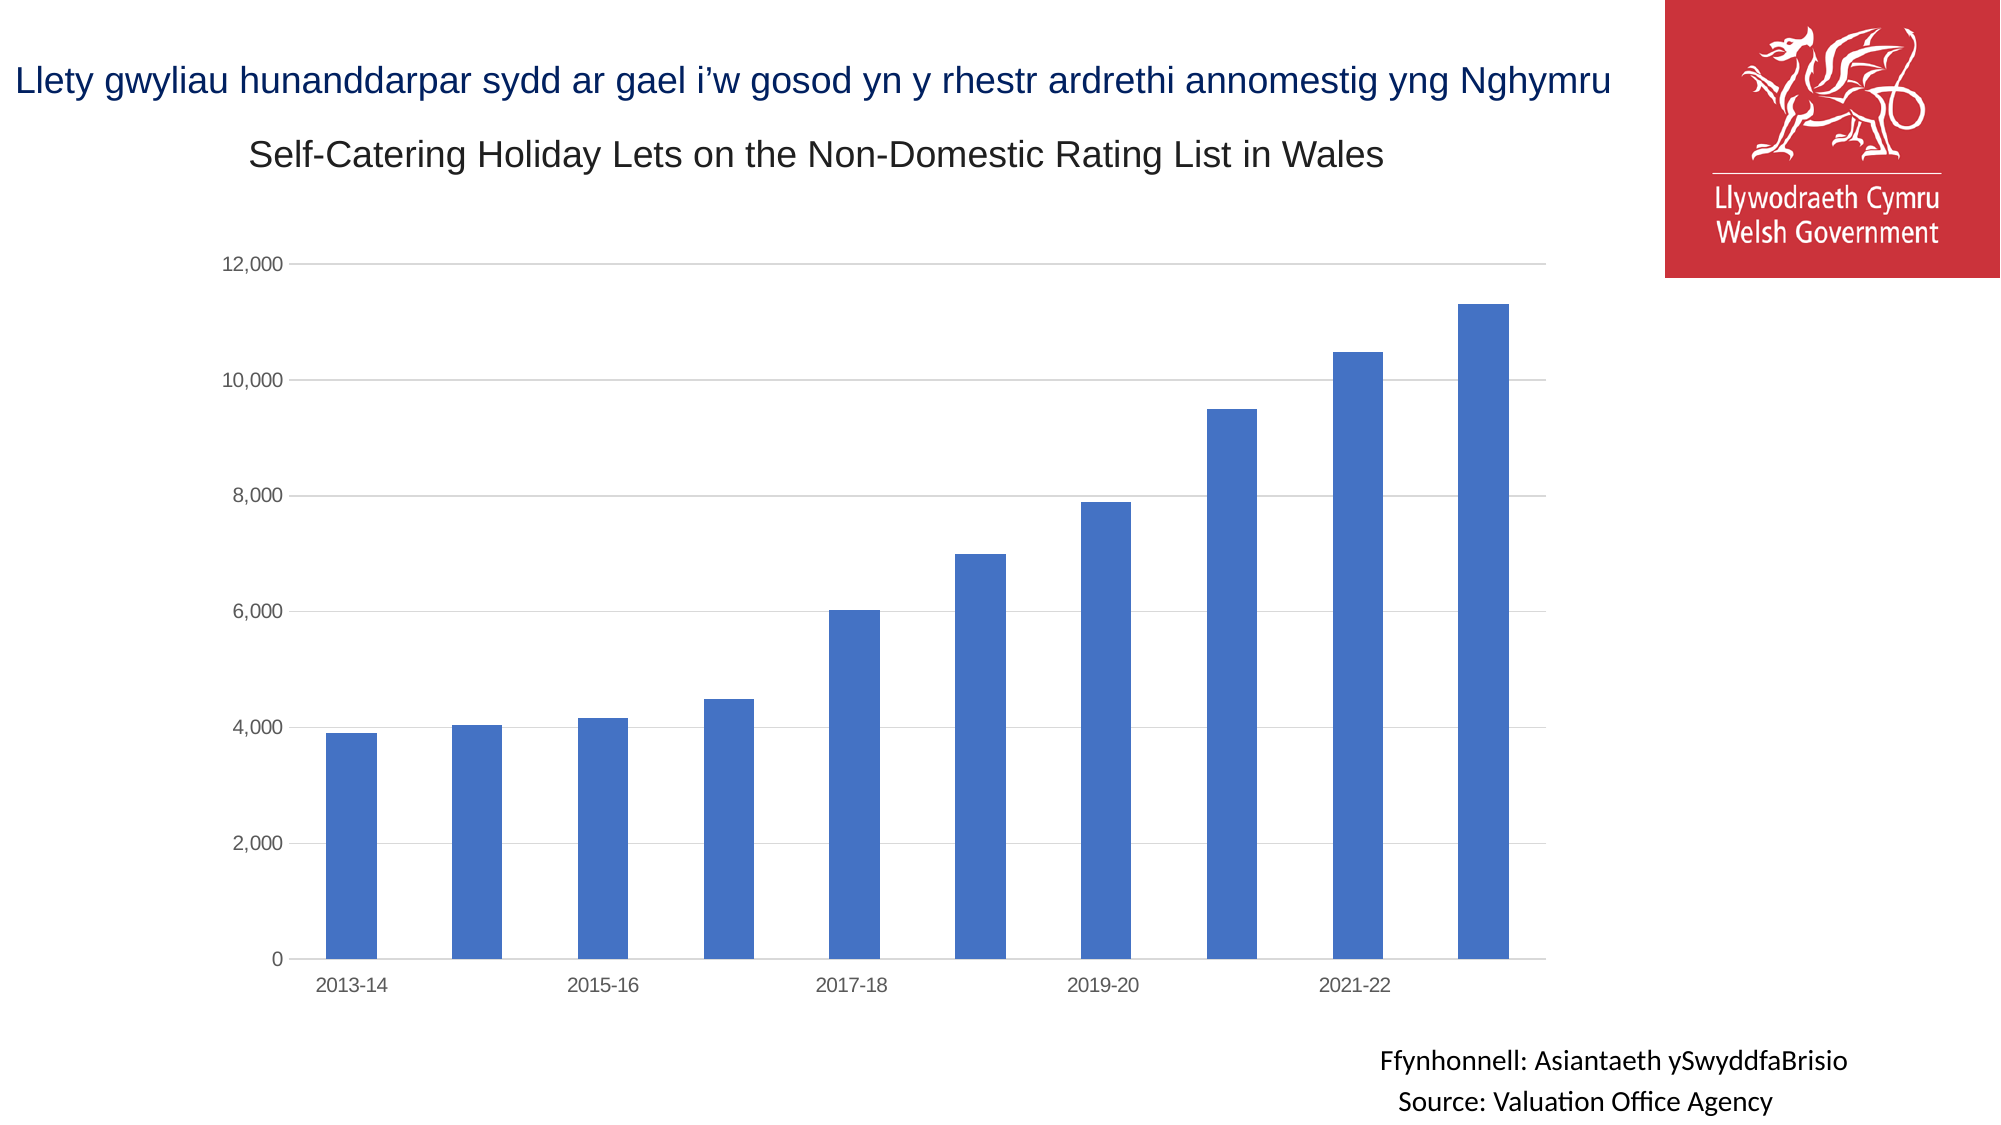

Llety gwyliau hunanddarpar sydd ar gael i’w gosod yn y rhestr ardrethi annomestig yng Nghymru
Self-Catering Holiday Lets on the Non-Domestic Rating List in Wales
### Chart
| Category | Series1 |
|---|---|
| 2013-14 | 3900.0 |
| None | 4040.0 |
| 2015-16 | 4160.0 |
| None | 4500.0 |
| 2017-18 | 6020.0 |
| None | 7000.0 |
| 2019-20 | 7900.0 |
| None | 9490.0 |
| 2021-22 | 10490.0 |
| None | 11310.0 |Ffynhonnell: Asiantaeth ySwyddfaBrisio
Source: Valuation Office Agency